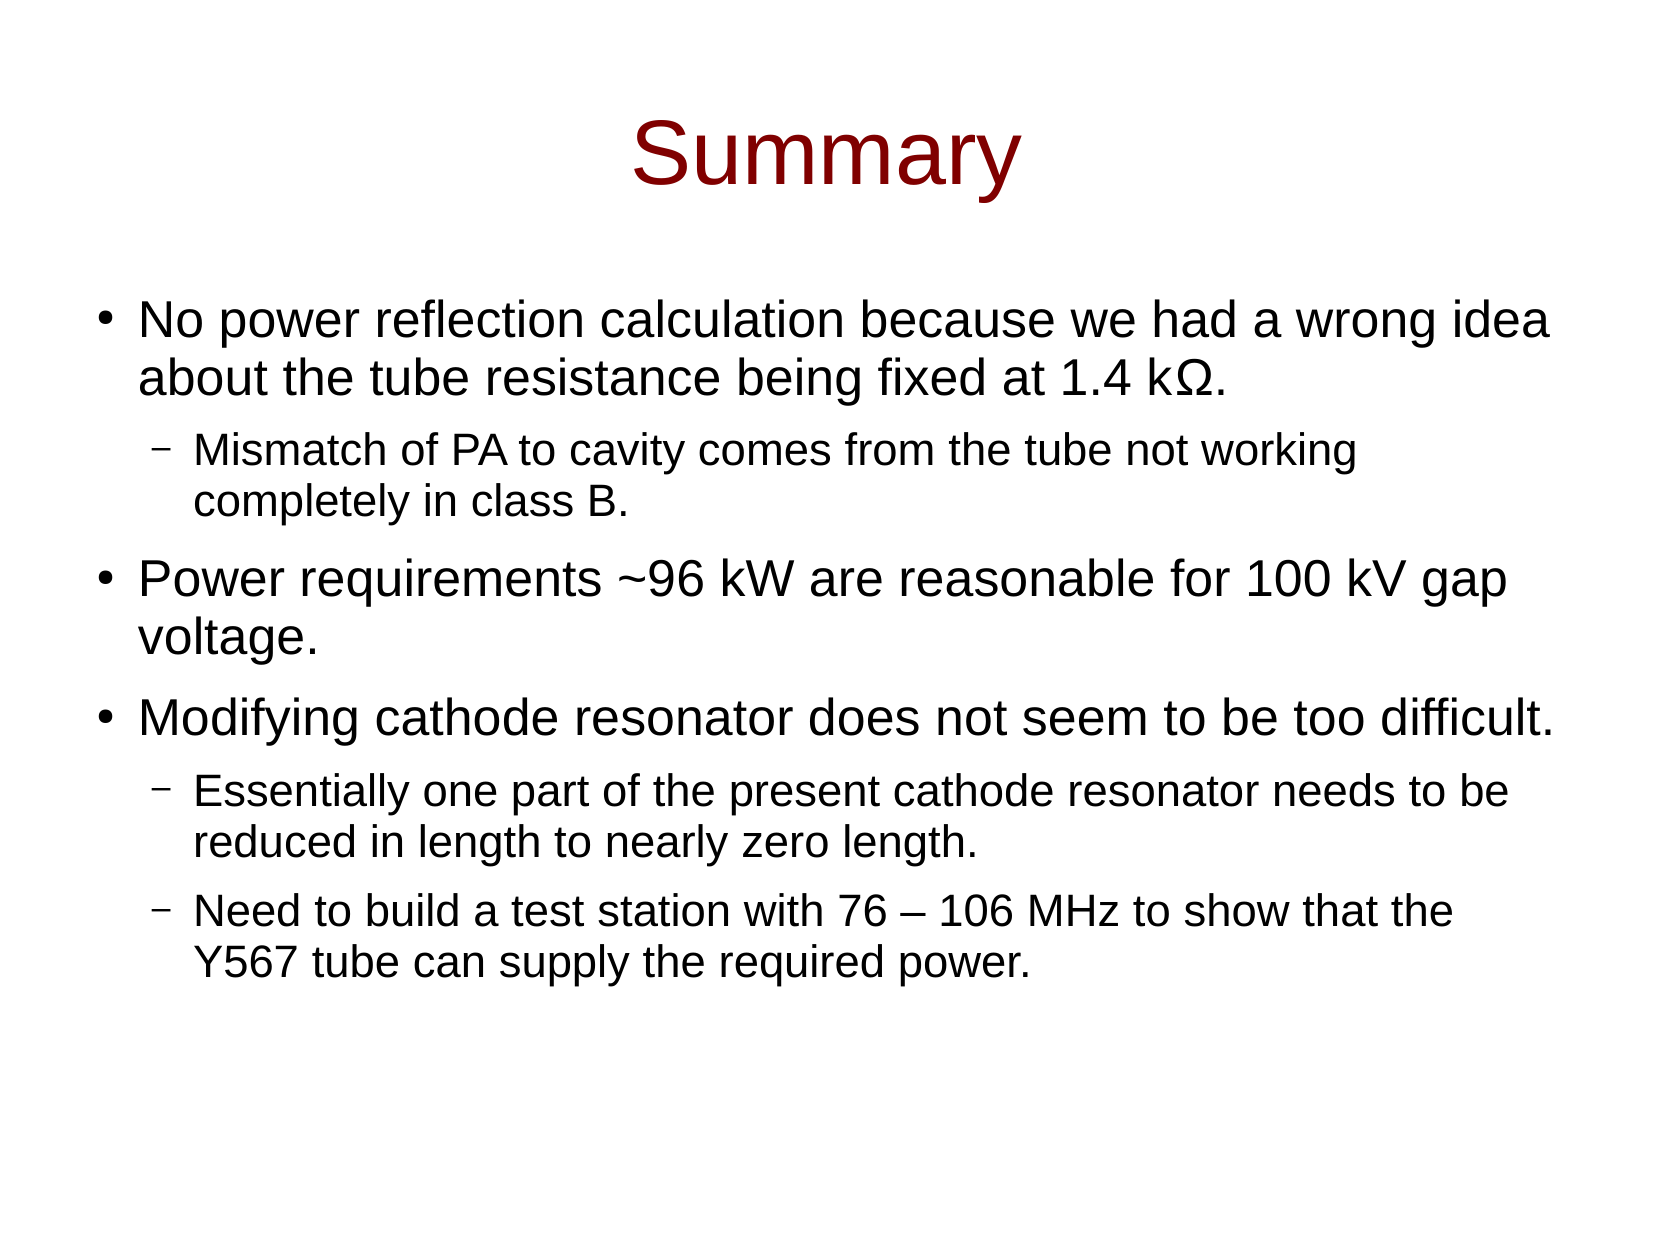

# Summary
No power reflection calculation because we had a wrong idea about the tube resistance being fixed at 1.4 kΩ.
Mismatch of PA to cavity comes from the tube not working completely in class B.
Power requirements ~96 kW are reasonable for 100 kV gap voltage.
Modifying cathode resonator does not seem to be too difficult.
Essentially one part of the present cathode resonator needs to be reduced in length to nearly zero length.
Need to build a test station with 76 – 106 MHz to show that the Y567 tube can supply the required power.